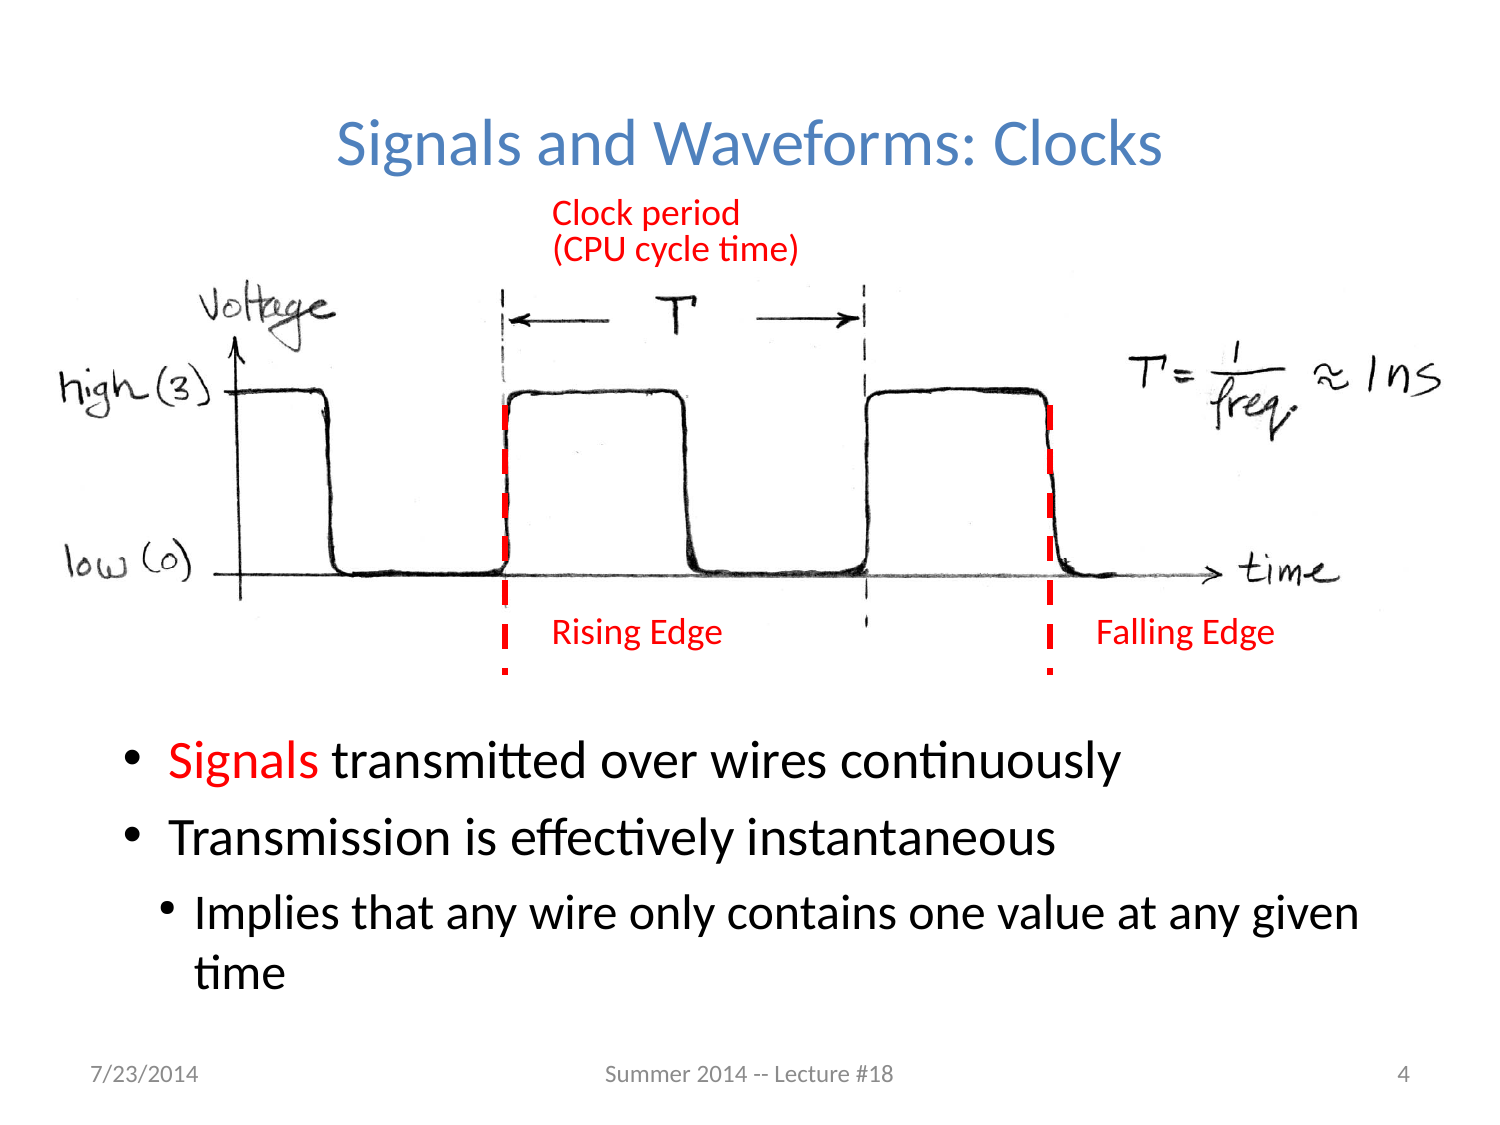

# Signals and Waveforms: Clocks
Clock period
(CPU cycle time)
Rising Edge
Falling Edge
 Signals transmitted over wires continuously
 Transmission is effectively instantaneous
Implies that any wire only contains one value at any given time
7/23/2014
Summer 2014 -- Lecture #18